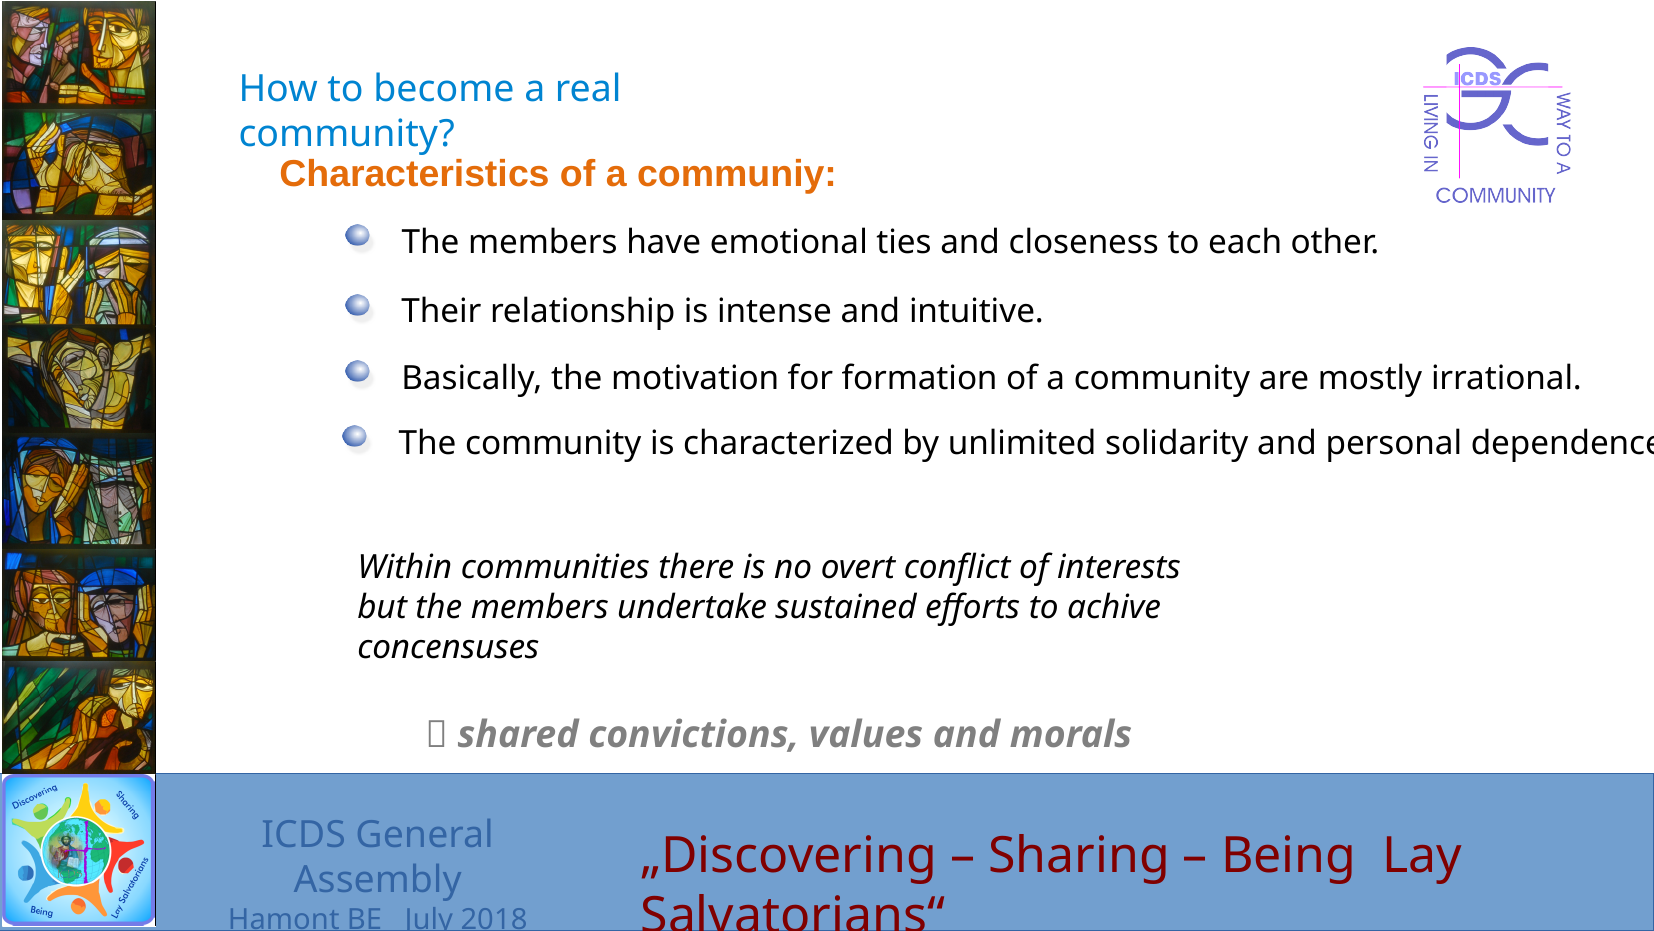

How to become a real community?
Characteristics of a communiy:
The members have emotional ties and closeness to each other.
Their relationship is intense and intuitive.
Basically, the motivation for formation of a community are mostly irrational.
The community is characterized by unlimited solidarity and personal dependence.
Within communities there is no overt conflict of interests
but the members undertake sustained efforts to achive concensuses
  shared convictions, values and morals
„Discovering – Sharing – Being Lay Salvatorians“